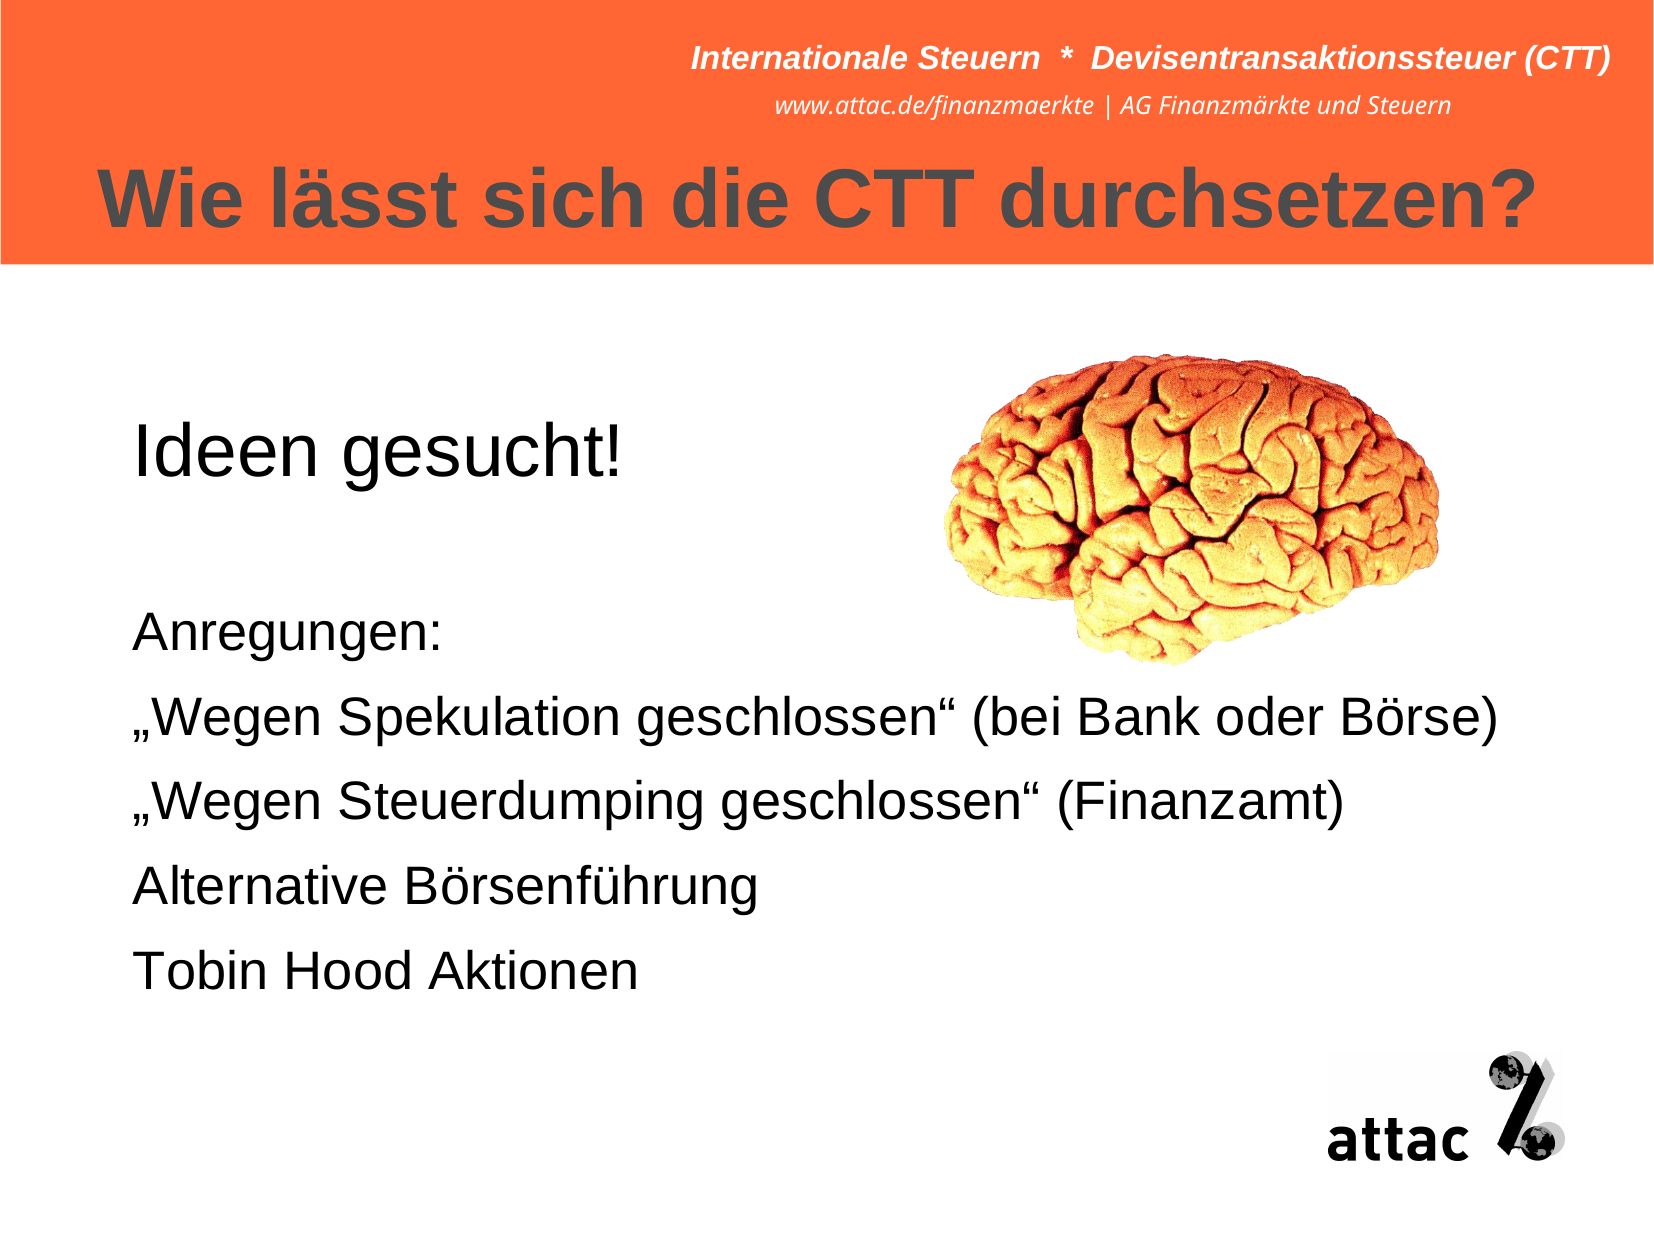

Internationale Steuern * Devisentransaktionssteuer (CTT)
www.attac.de/finanzmaerkte | AG Finanzmärkte und Steuern
Wie lässt sich die CTT durchsetzen?
Ideen gesucht!
Anregungen:
„Wegen Spekulation geschlossen“ (bei Bank oder Börse)
„Wegen Steuerdumping geschlossen“ (Finanzamt)
Alternative Börsenführung
Tobin Hood Aktionen